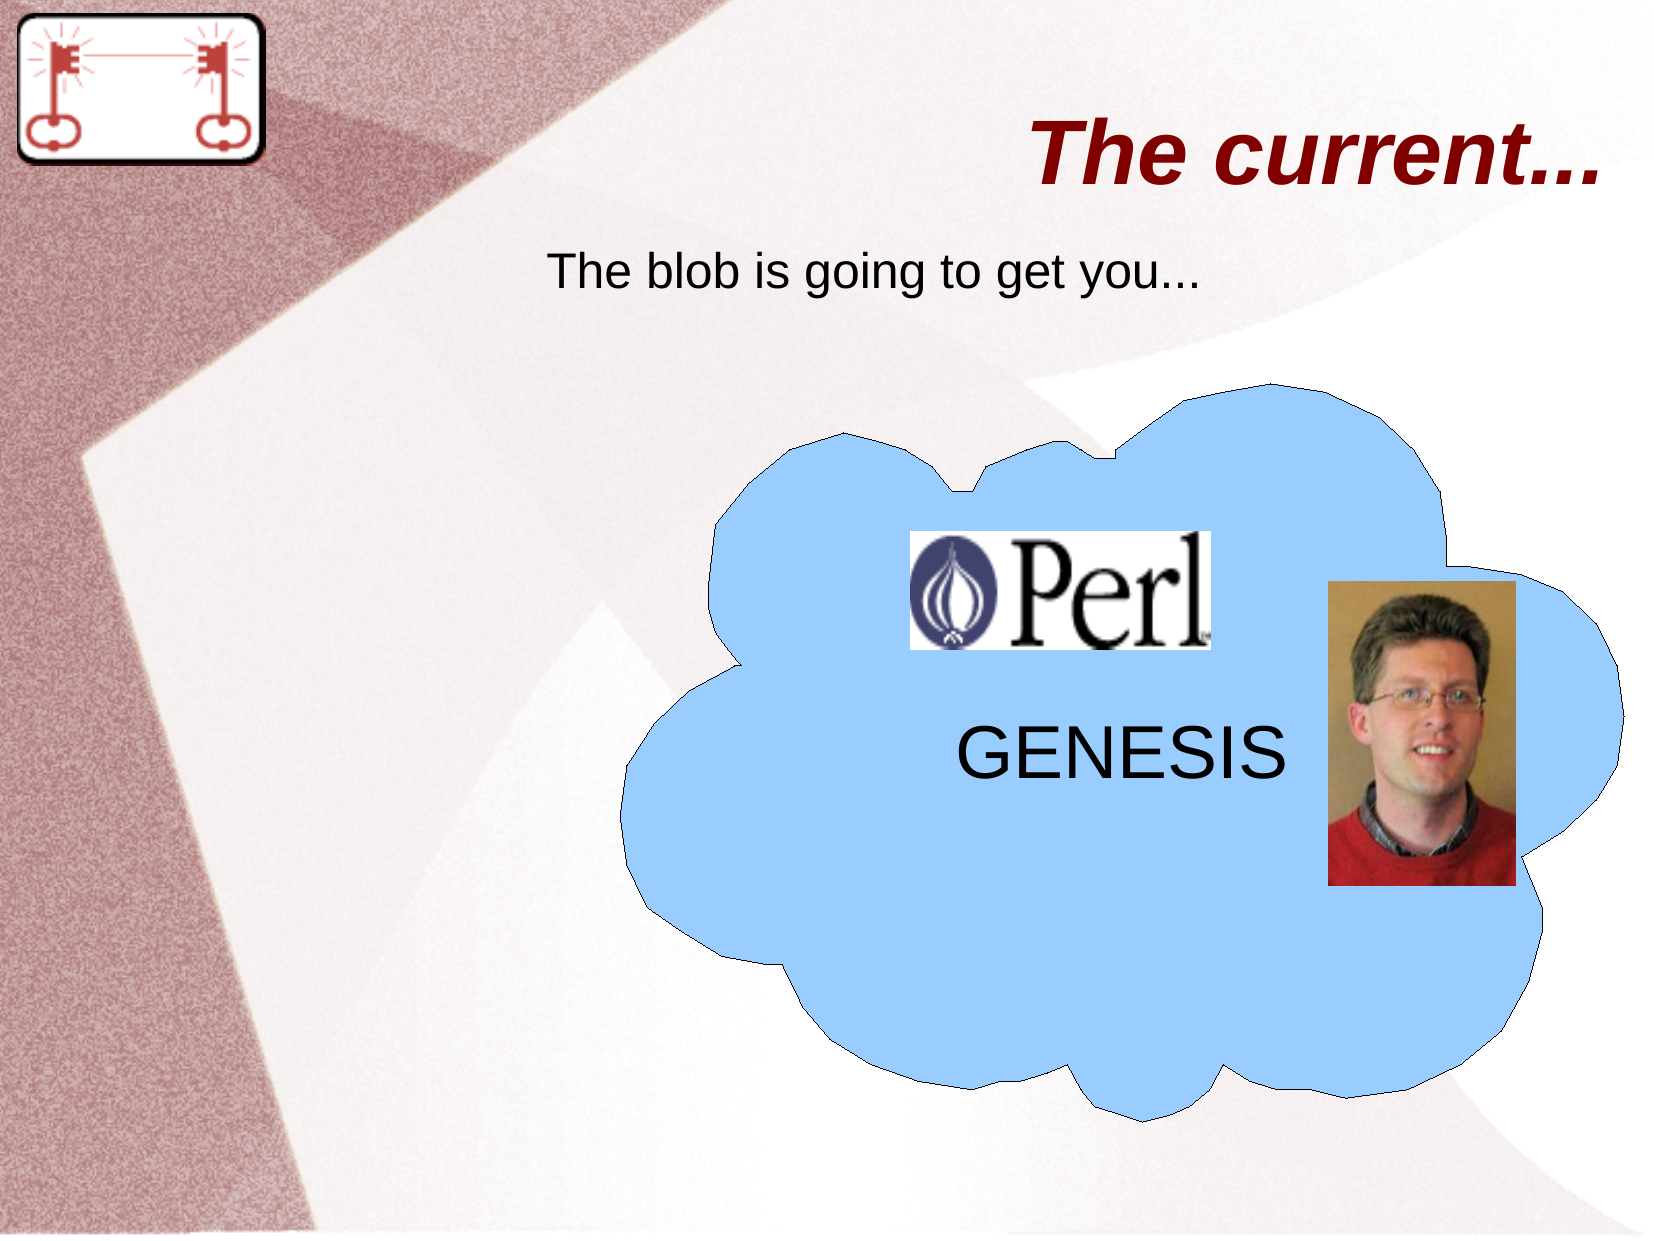

# The current...
The blob is going to get you...
GENESIS